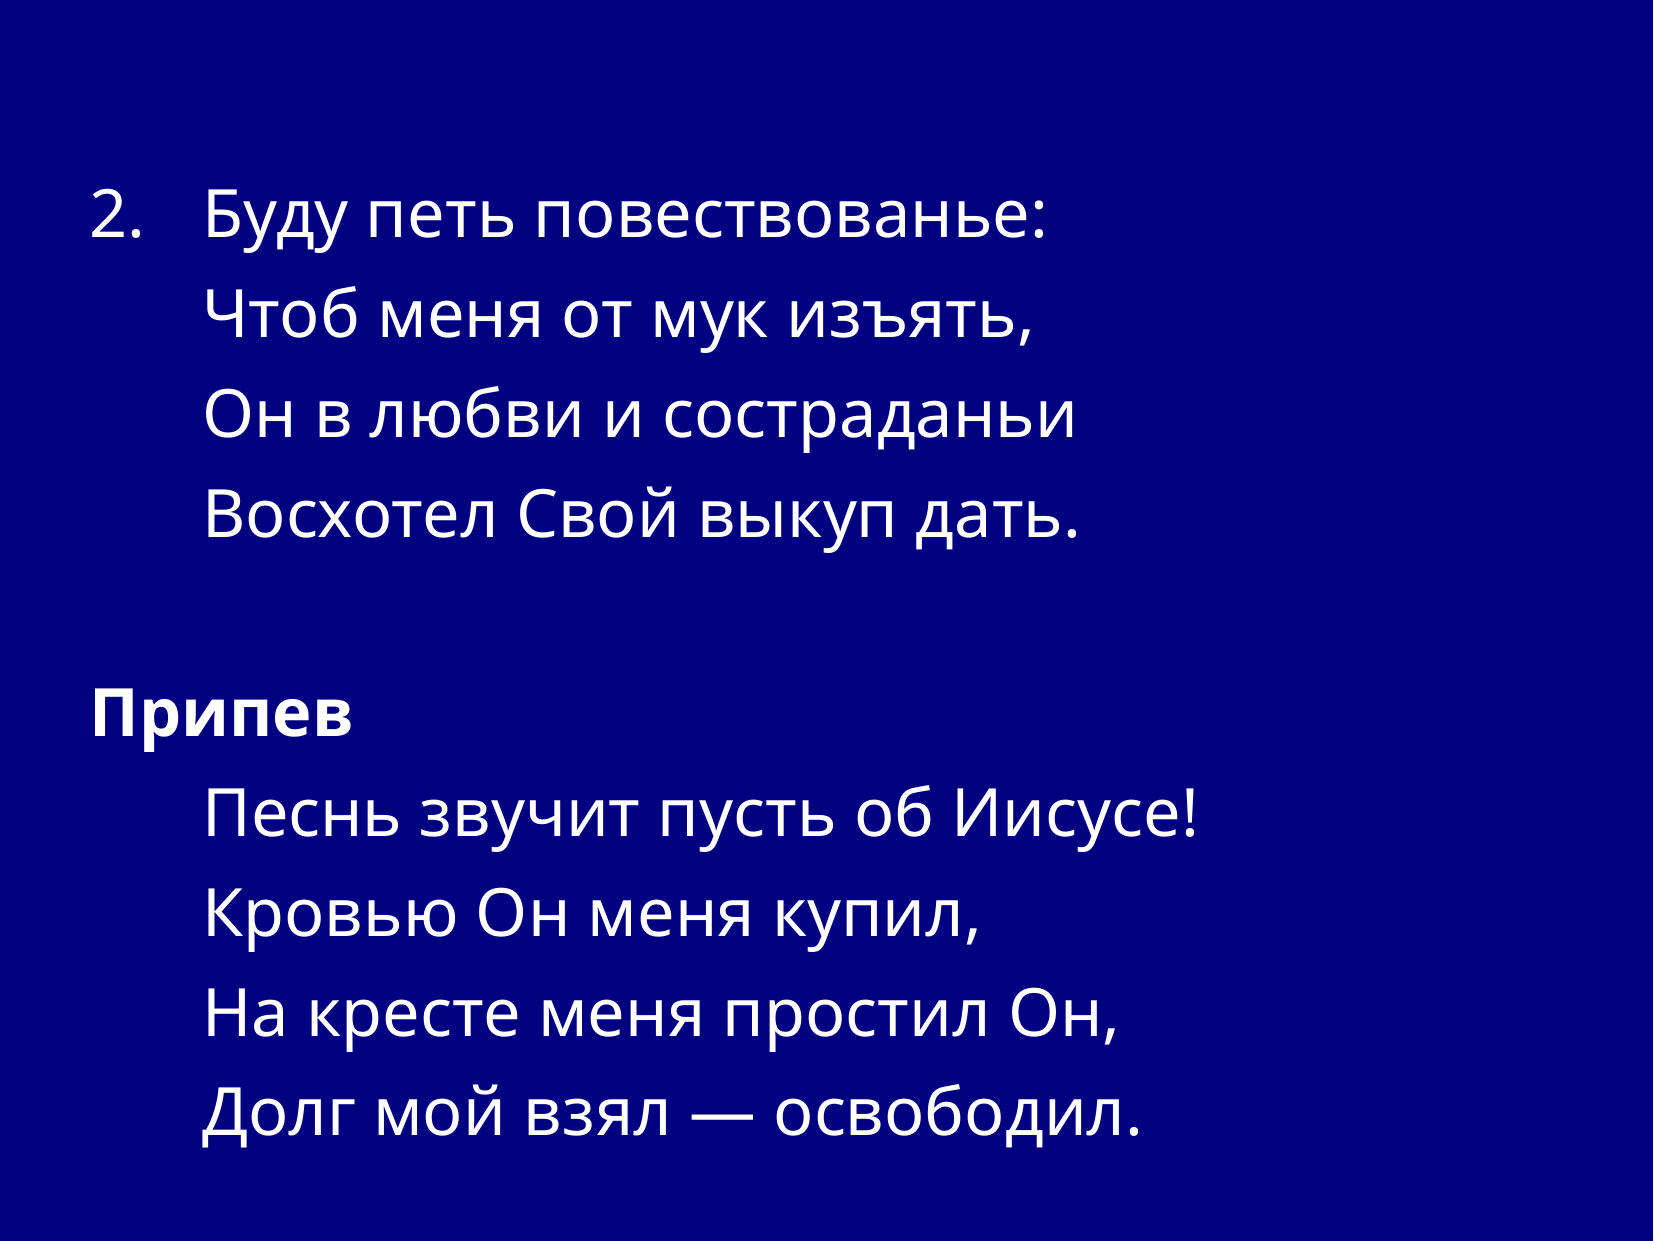

2.	Буду петь повествованье:
	Чтоб меня от мук изъять,
	Он в любви и состраданьи
	Восхотел Свой выкуп дать.
Припев
	Песнь звучит пусть об Иисусе!
	Кровью Он меня купил,
	На кресте меня простил Он,
	Долг мой взял — освободил.